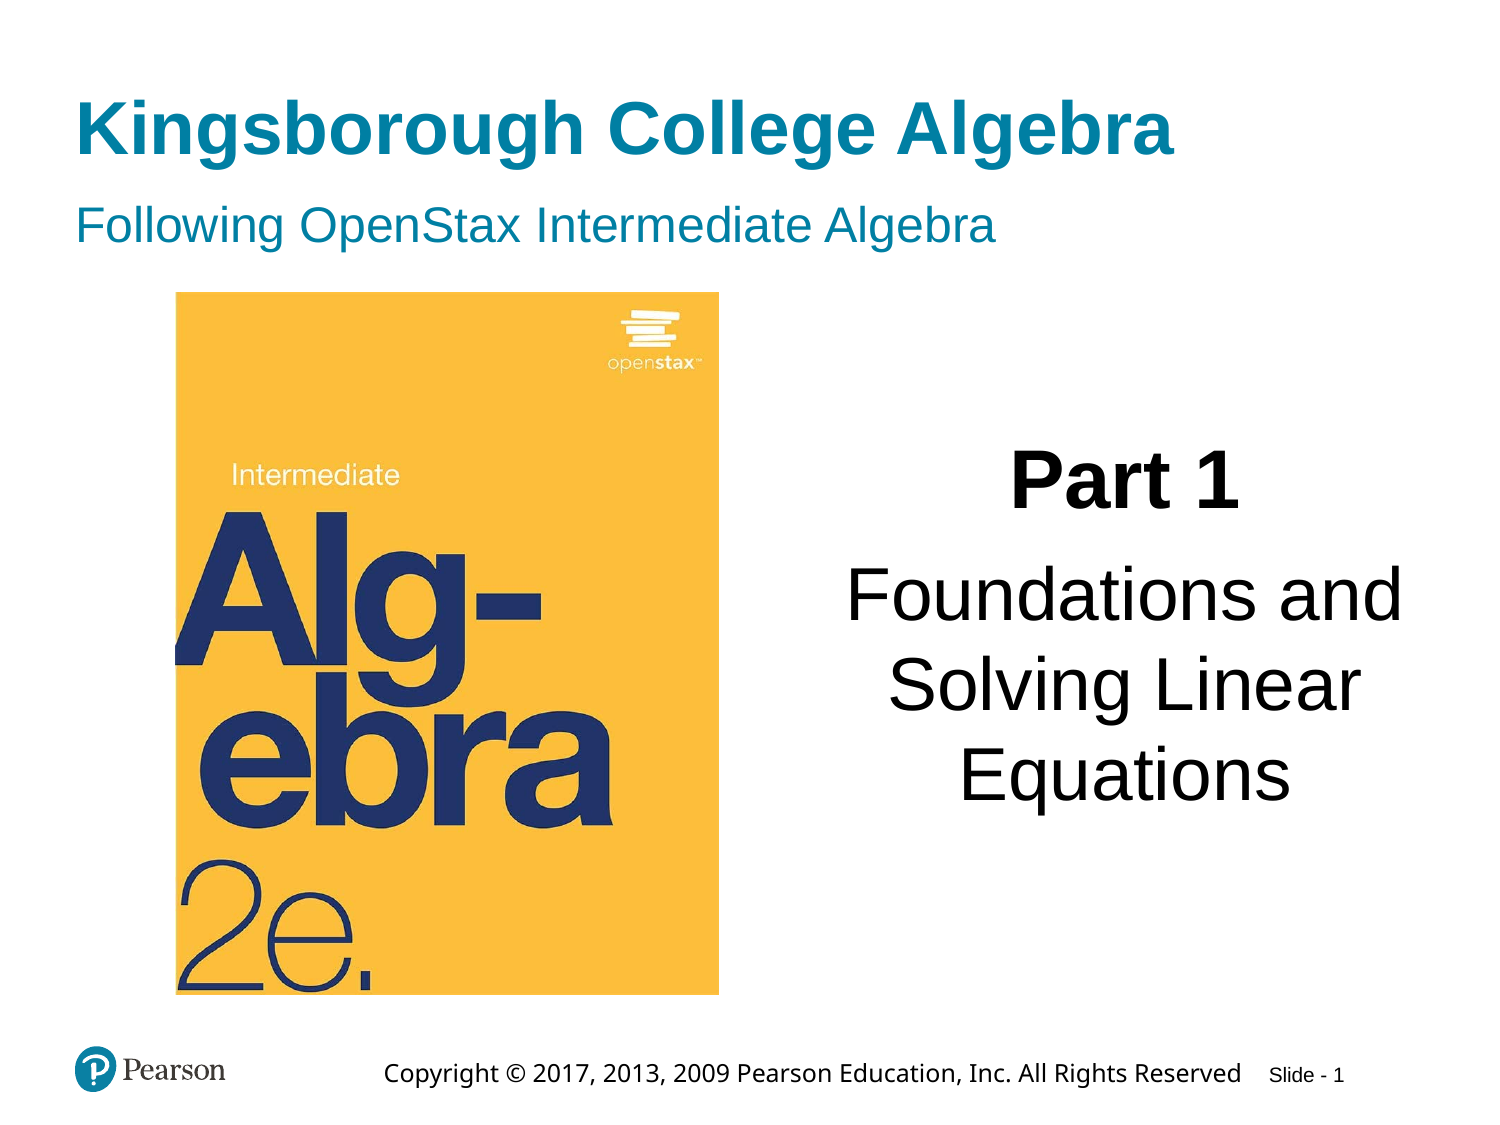

# Kingsborough College Algebra
Following OpenStax Intermediate Algebra
Part 1
Foundations and Solving Linear Equations
Copyright © 2017, 2013, 2009 Pearson Education, Inc. All Rights Reserved